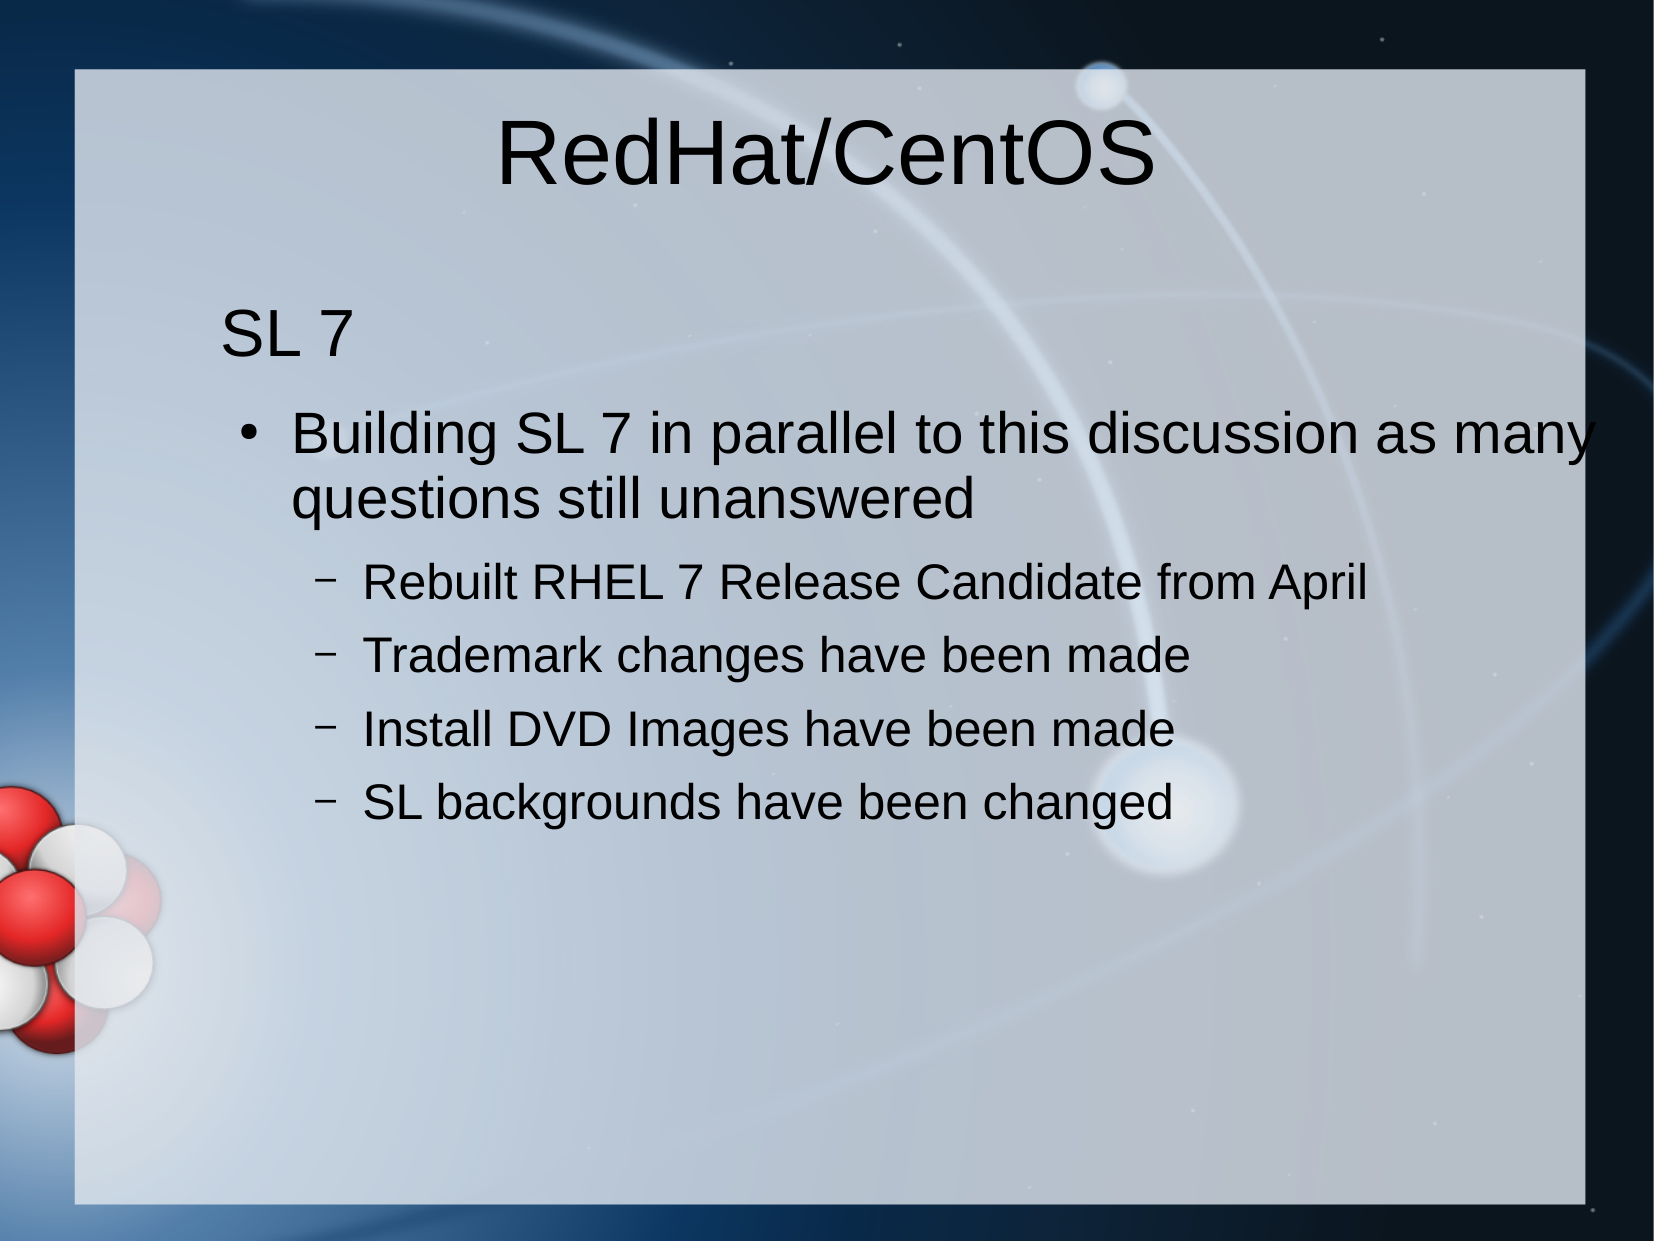

# RedHat/CentOS
SL 7
Building SL 7 in parallel to this discussion as many questions still unanswered
Rebuilt RHEL 7 Release Candidate from April
Trademark changes have been made
Install DVD Images have been made
SL backgrounds have been changed